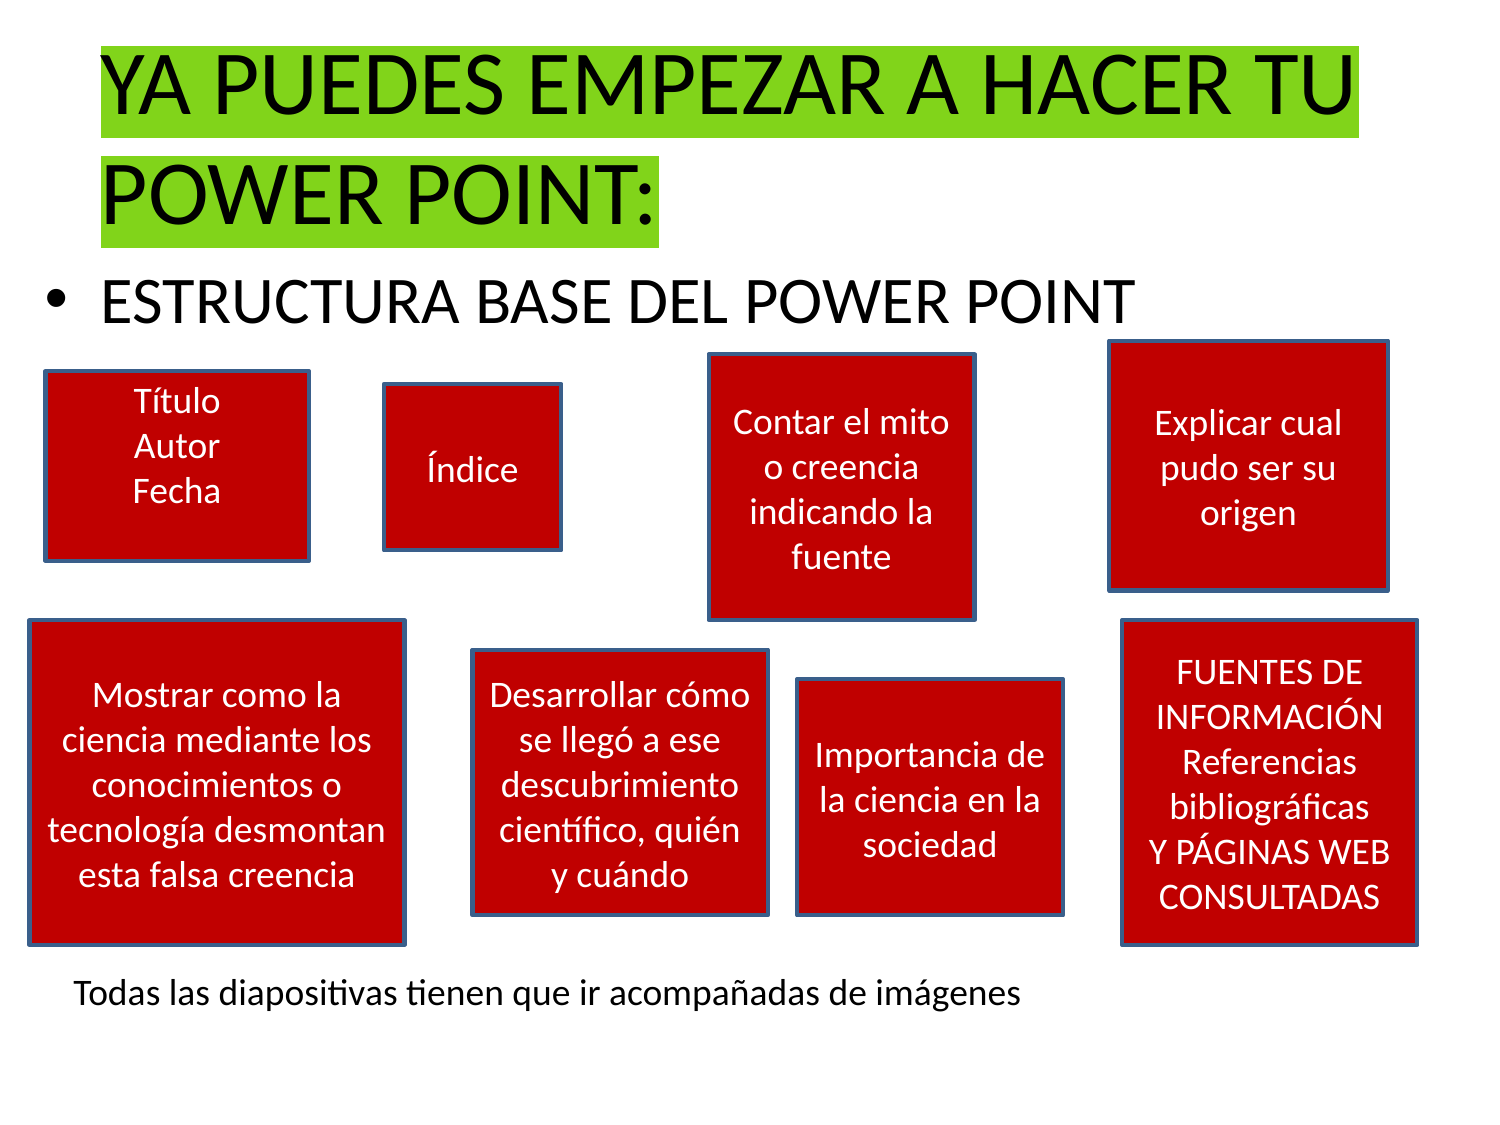

# YA PUEDES EMPEZAR A HACER TU POWER POINT:
ESTRUCTURA BASE DEL POWER POINT
Explicar cual pudo ser su origen
Contar el mito o creencia indicando la fuente
Título
Autor
Fecha
Índice
Mostrar como la ciencia mediante los conocimientos o tecnología desmontan esta falsa creencia
FUENTES DE INFORMACIÓN
Referencias bibliográficas
Y PÁGINAS WEB CONSULTADAS
Desarrollar cómo se llegó a ese descubrimiento científico, quién y cuándo
Importancia de la ciencia en la sociedad
Todas las diapositivas tienen que ir acompañadas de imágenes